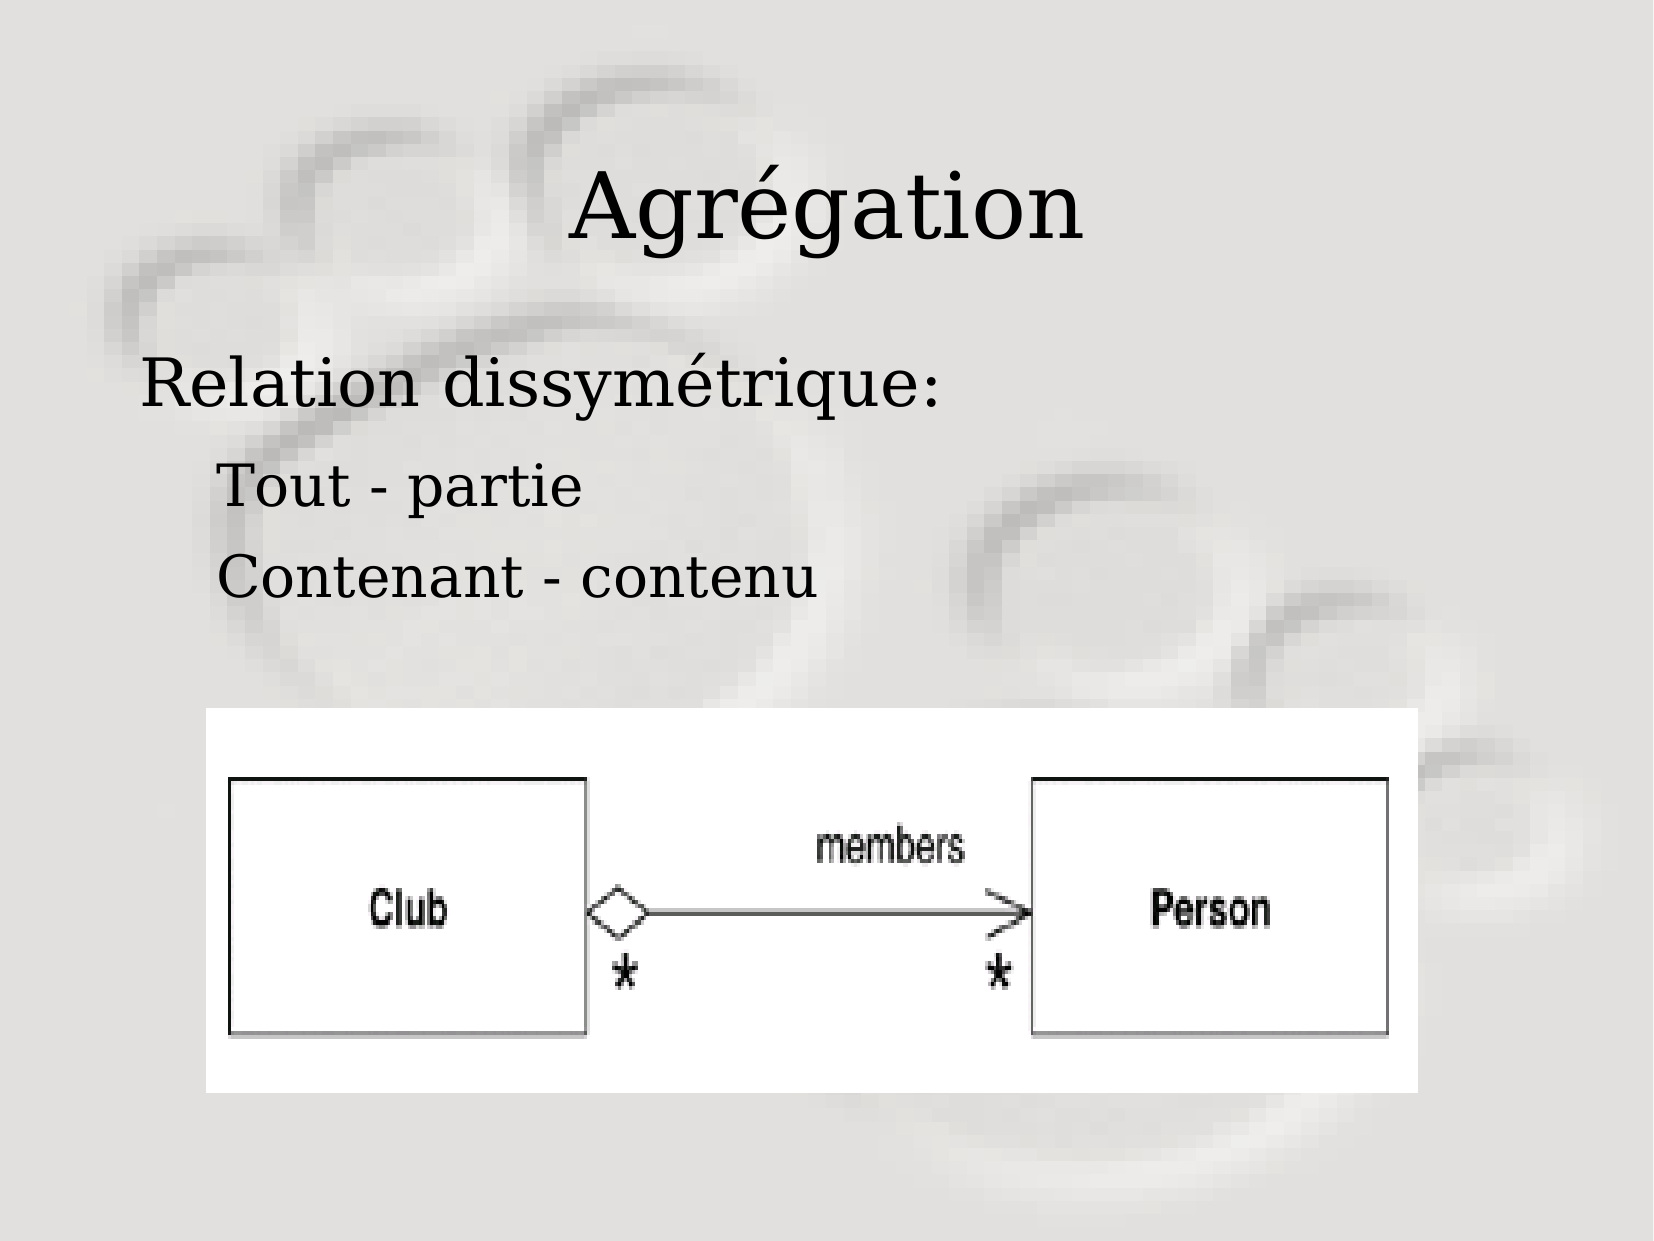

# Agrégation
Relation dissymétrique:
Tout - partie
Contenant - contenu